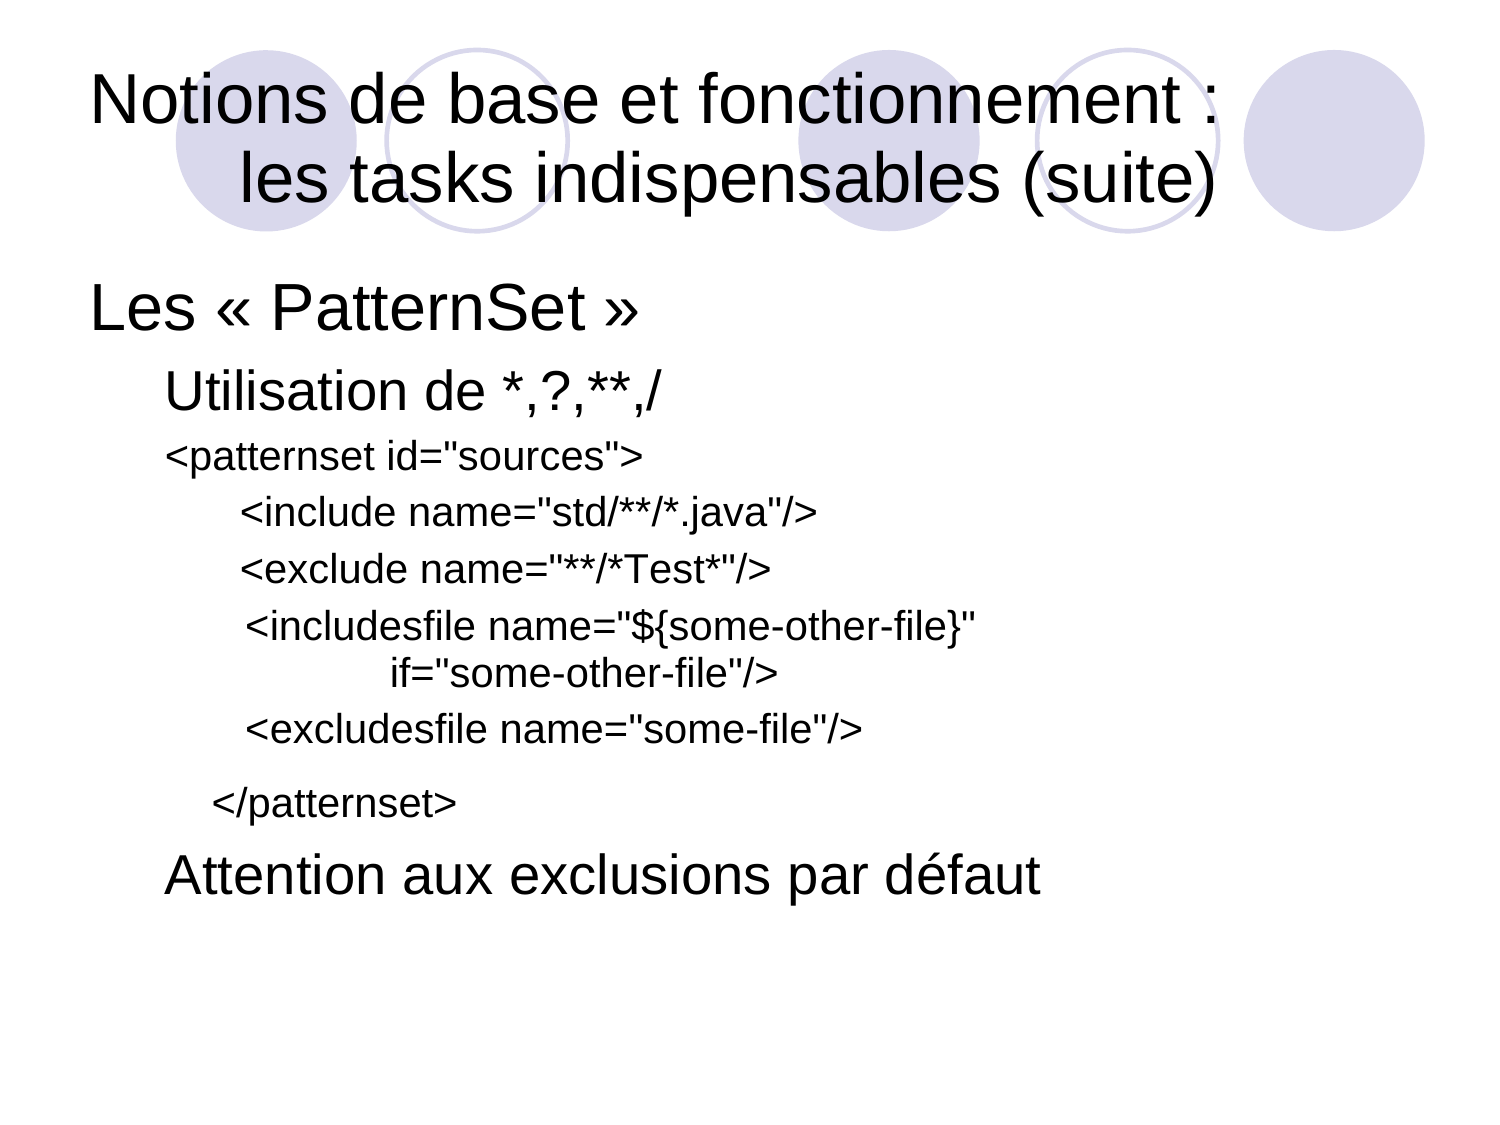

# Notions de base et fonctionnement : les tasks indispensables (suite)
Les « PatternSet »
Utilisation de *,?,**,/
<patternset id="sources">
		<include name="std/**/*.java"/>
		<exclude name="**/*Test*"/>
 <includesfile name="${some-other-file}" 					if="some-other-file"/>
 <excludesfile name="some-file"/>
	</patternset>
Attention aux exclusions par défaut